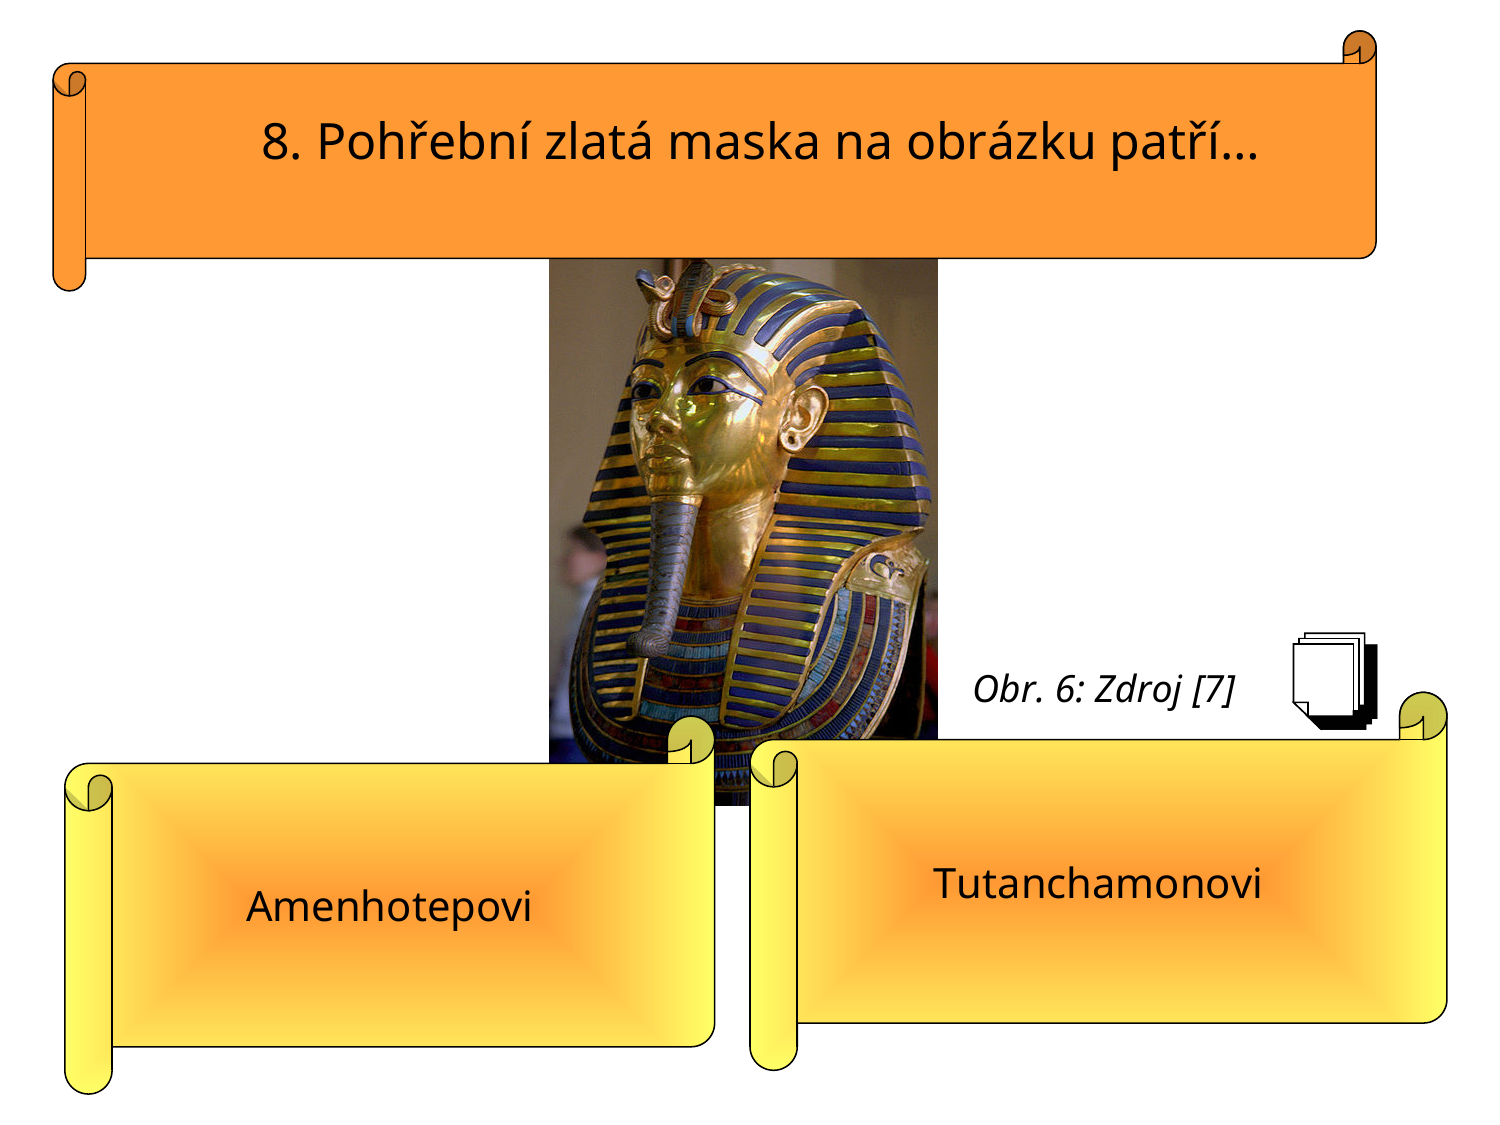

8. Pohřební zlatá maska na obrázku patří…
Obr. 6: Zdroj [7]
Tutanchamonovi
Amenhotepovi